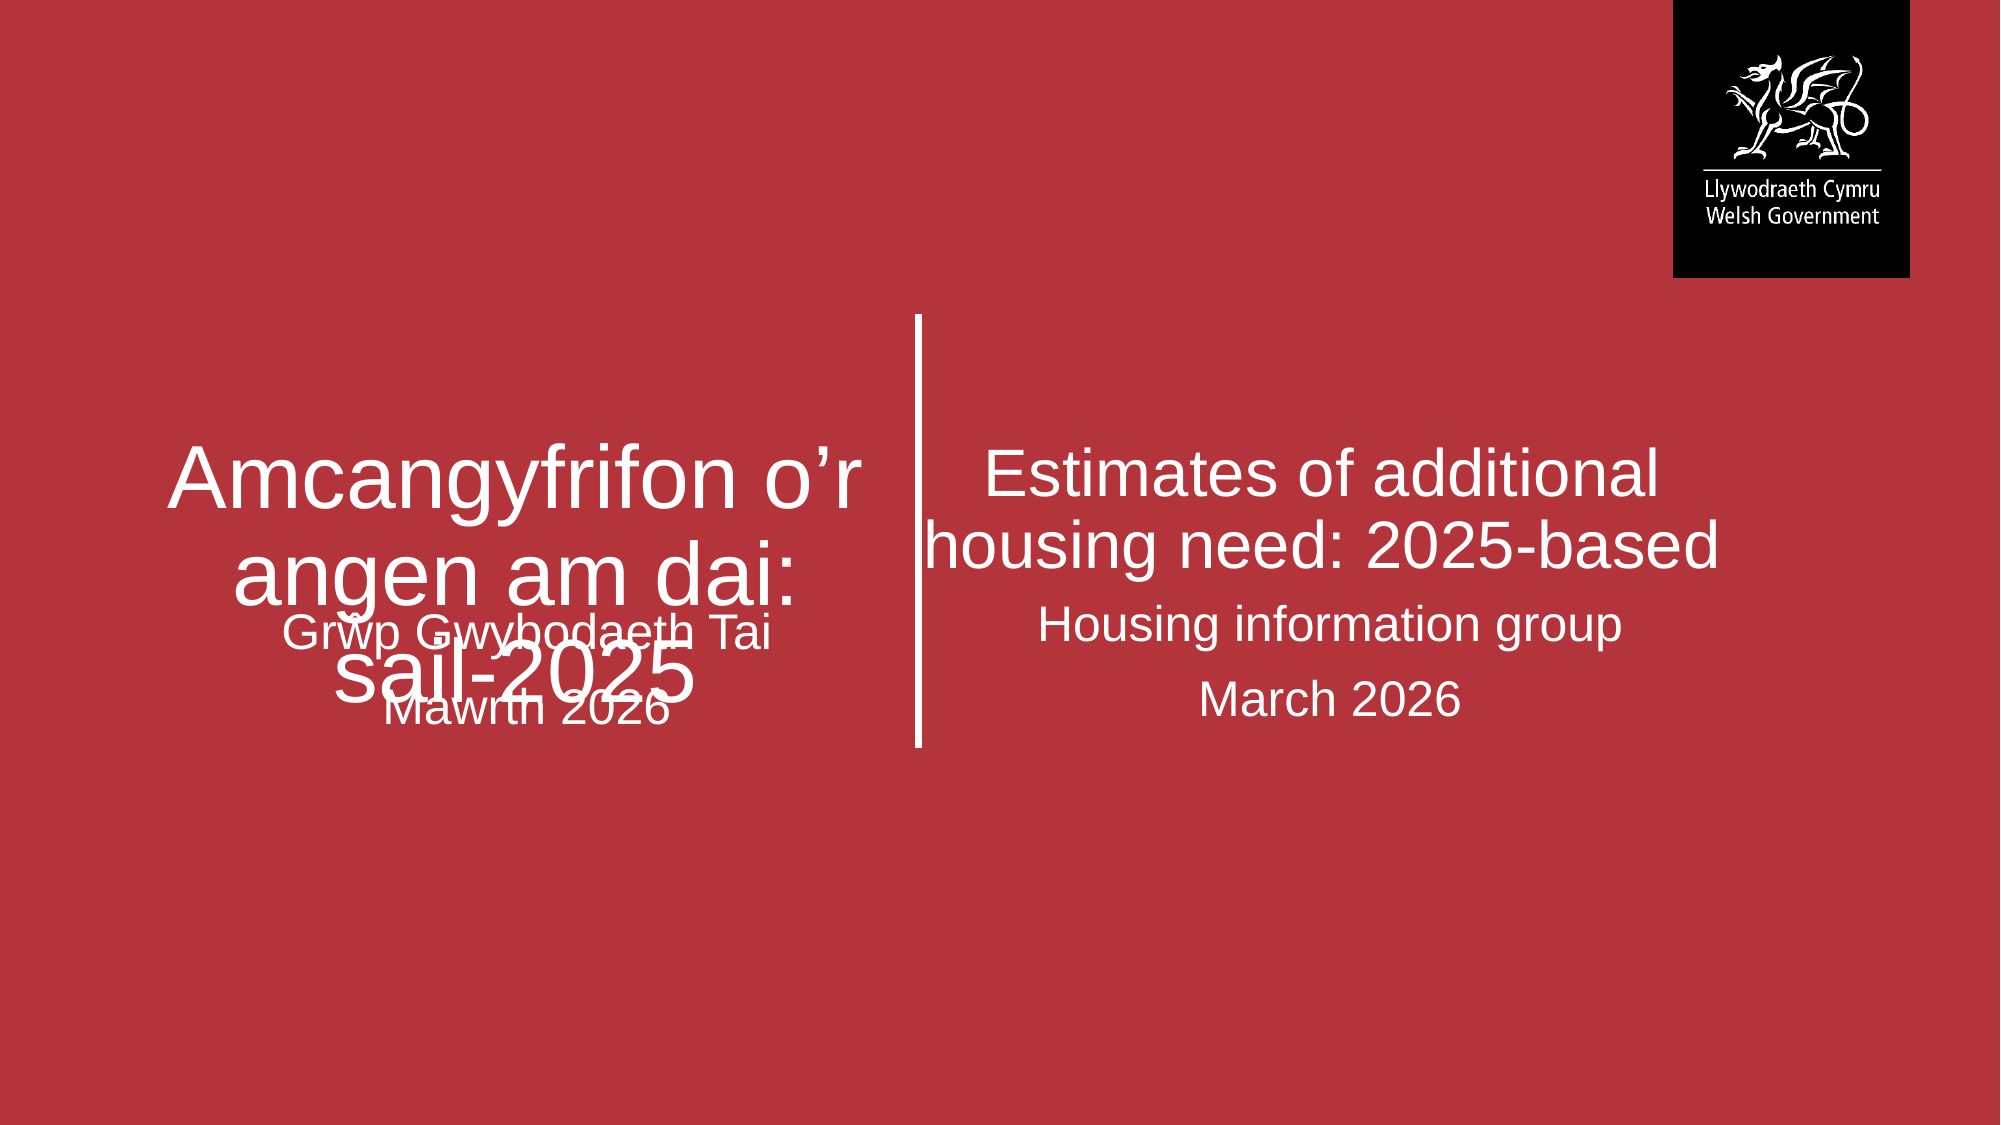

Estimates of additional housing need: 2025-based
Amcangyfrifon o’r angen am dai: sail-2025
Grŵp Gwybodaeth Tai
Mawrth 2026
# Housing information group
March 2026